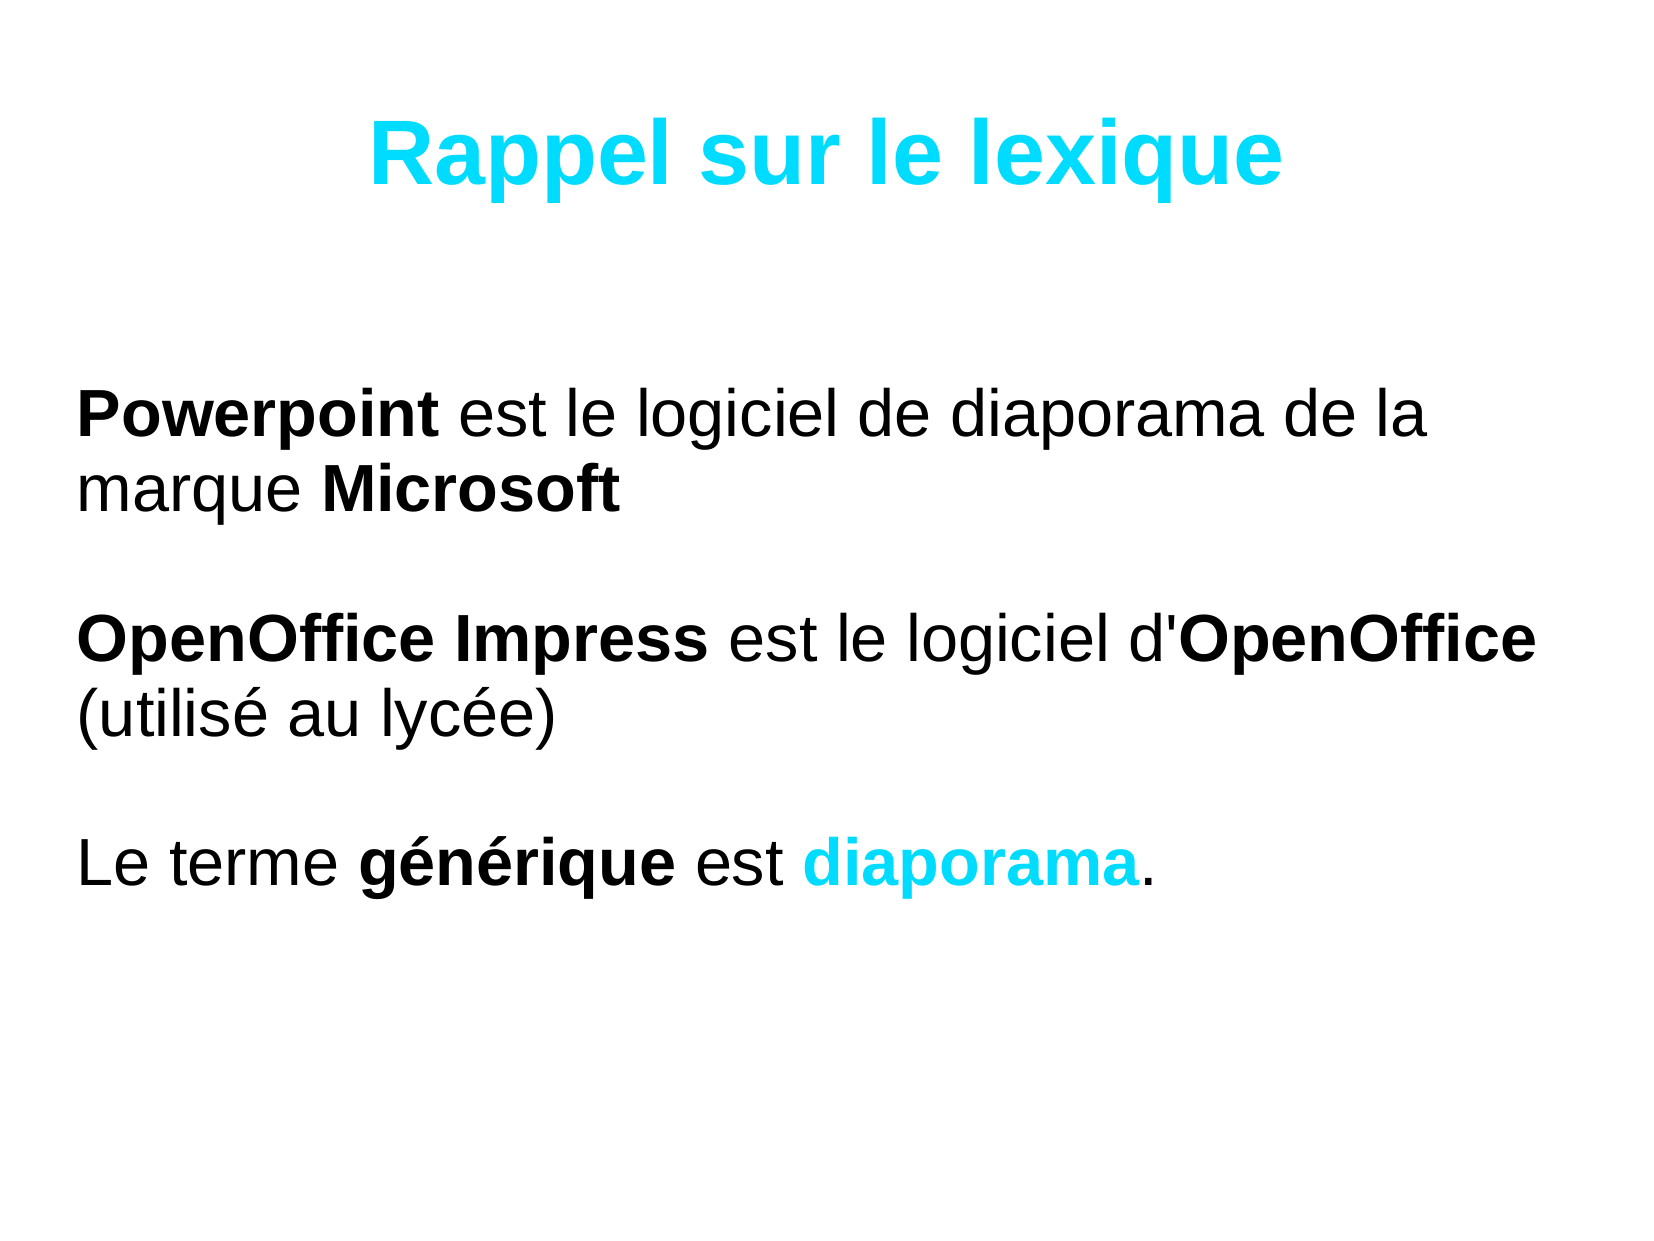

# Rappel sur le lexique
Powerpoint est le logiciel de diaporama de la marque Microsoft
OpenOffice Impress est le logiciel d'OpenOffice (utilisé au lycée)
Le terme générique est diaporama.